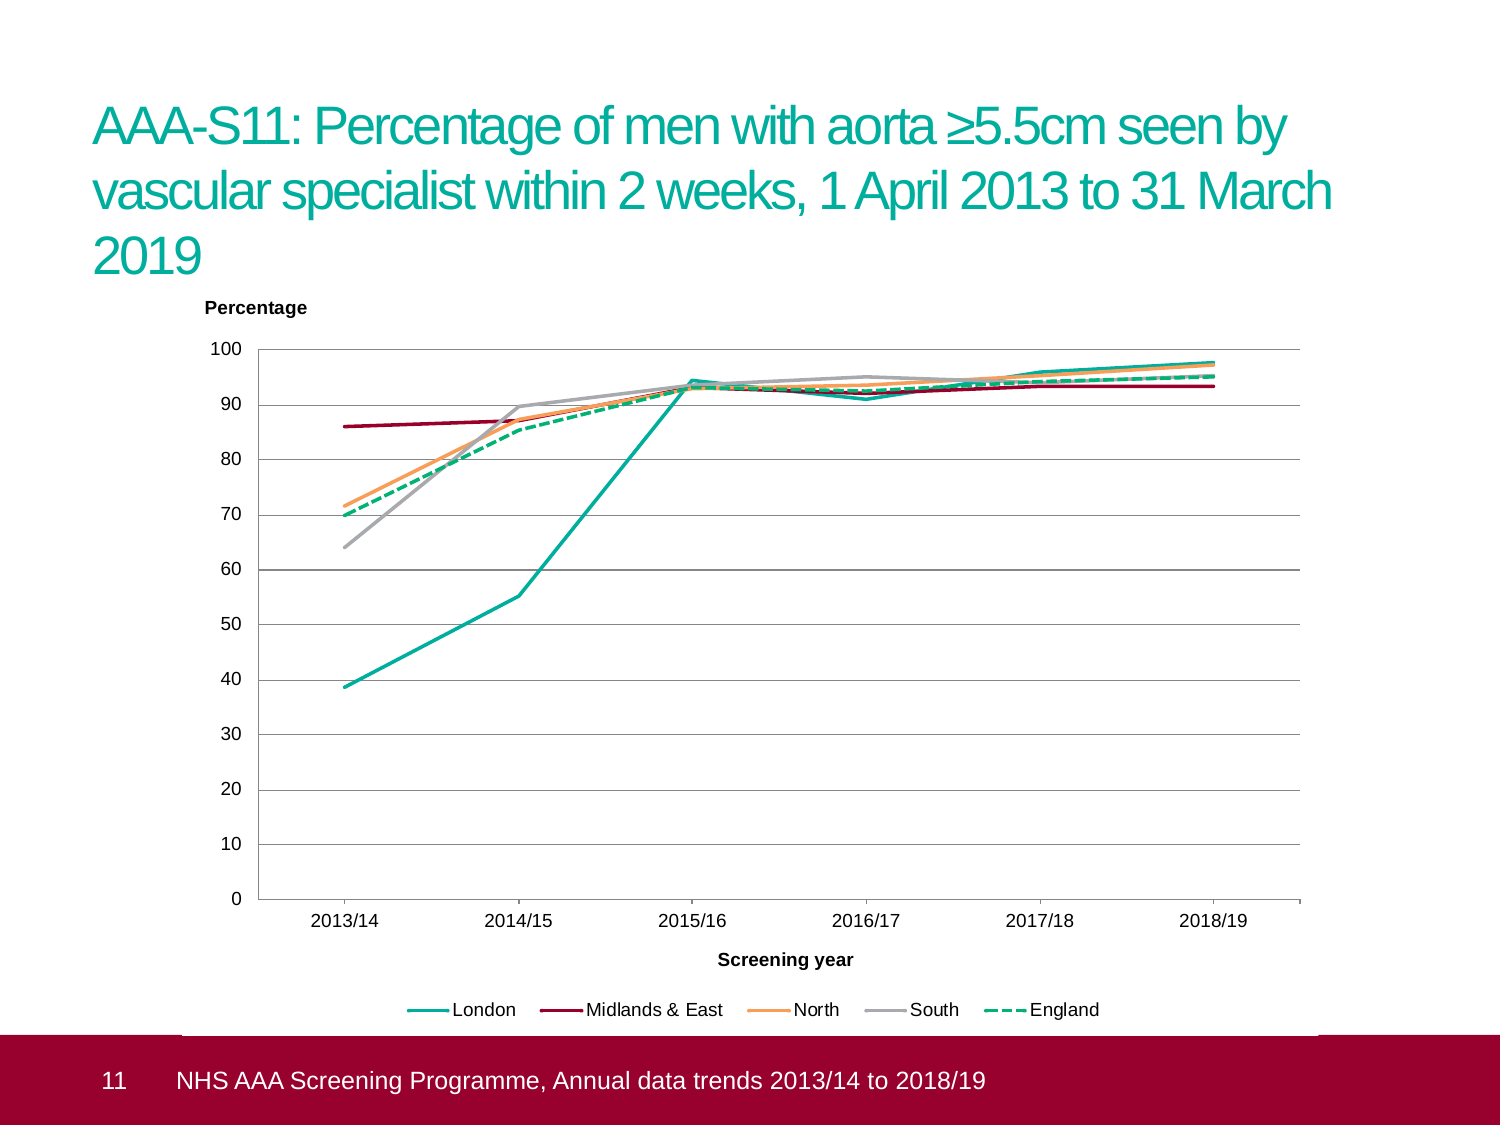

# AAA-S11: Percentage of men with aorta ≥5.5cm seen by vascular specialist within 2 weeks, 1 April 2013 to 31 March 2019
NHS AAA Screening Programme, Annual data trends 2013/14 to 2018/19